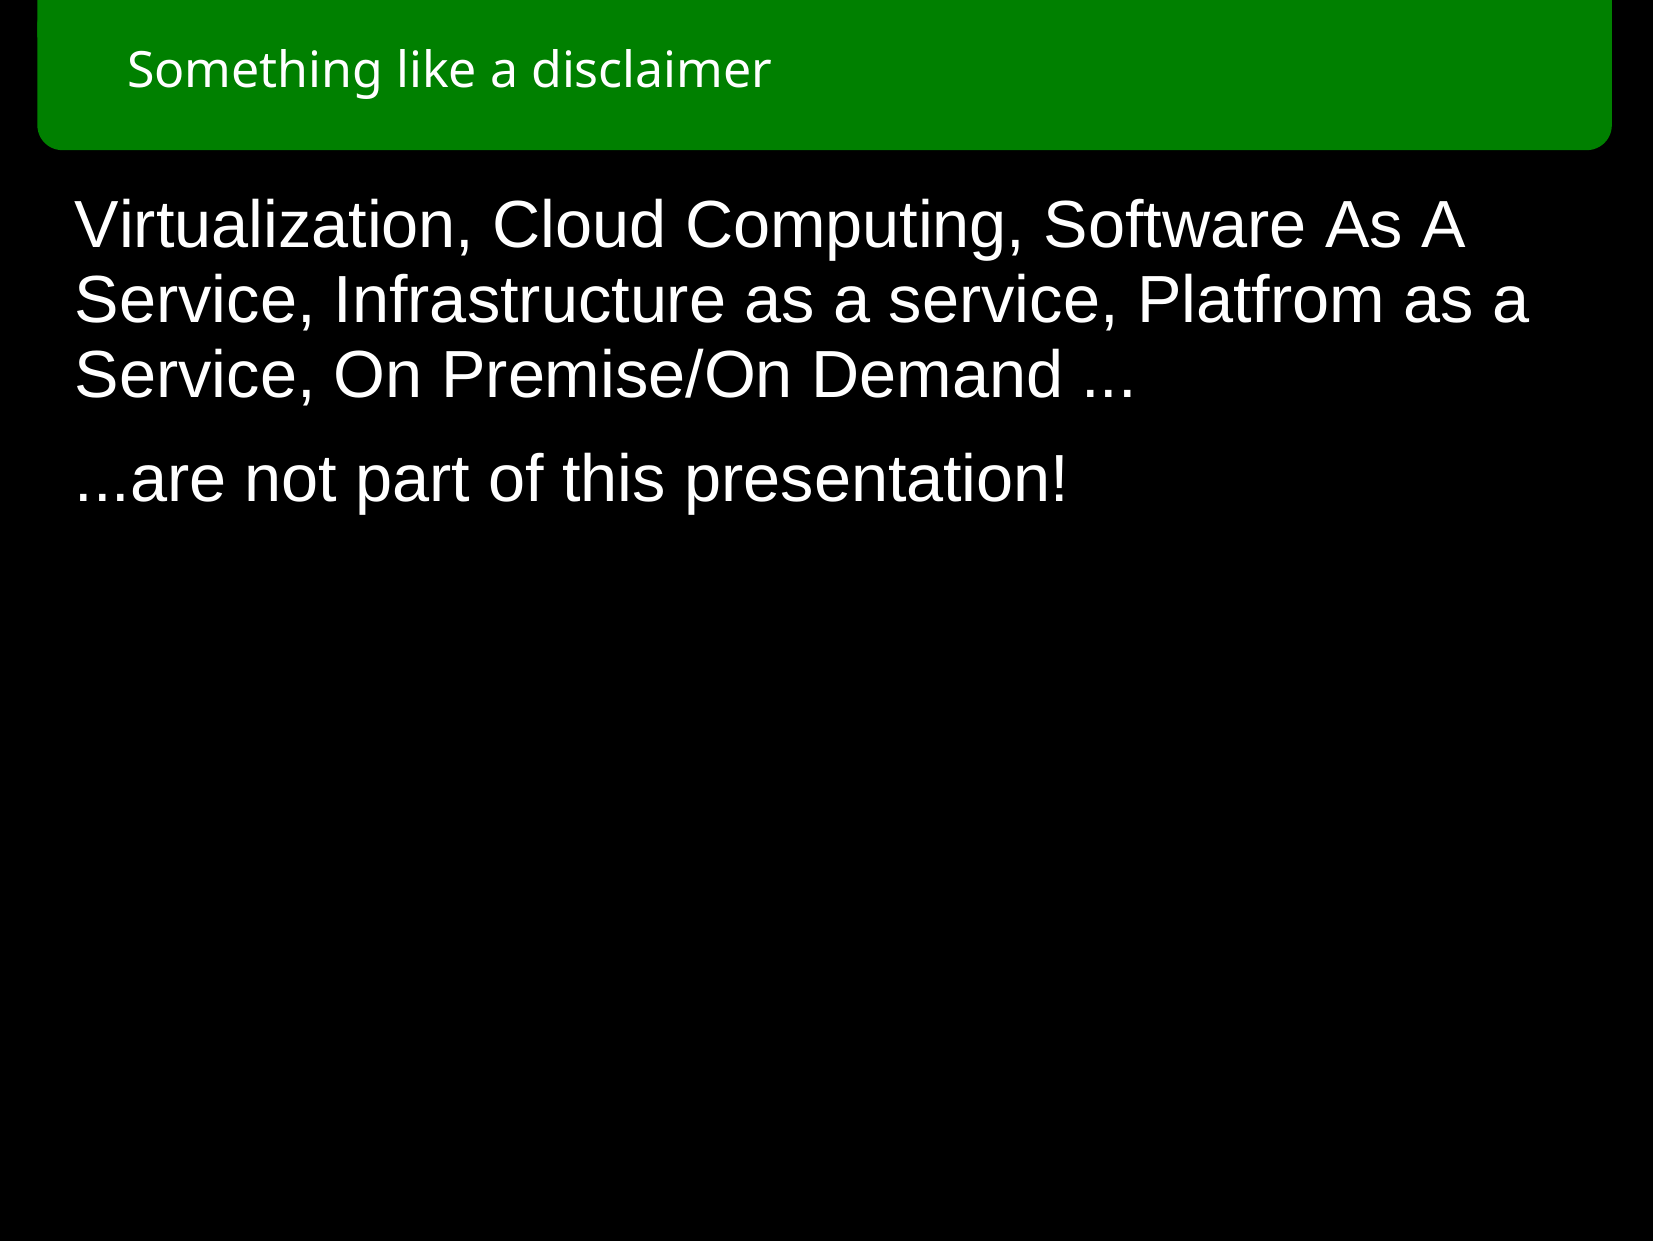

Something like a disclaimer
# Virtualization, Cloud Computing, Software As A Service, Infrastructure as a service, Platfrom as a Service, On Premise/On Demand ...
...are not part of this presentation!